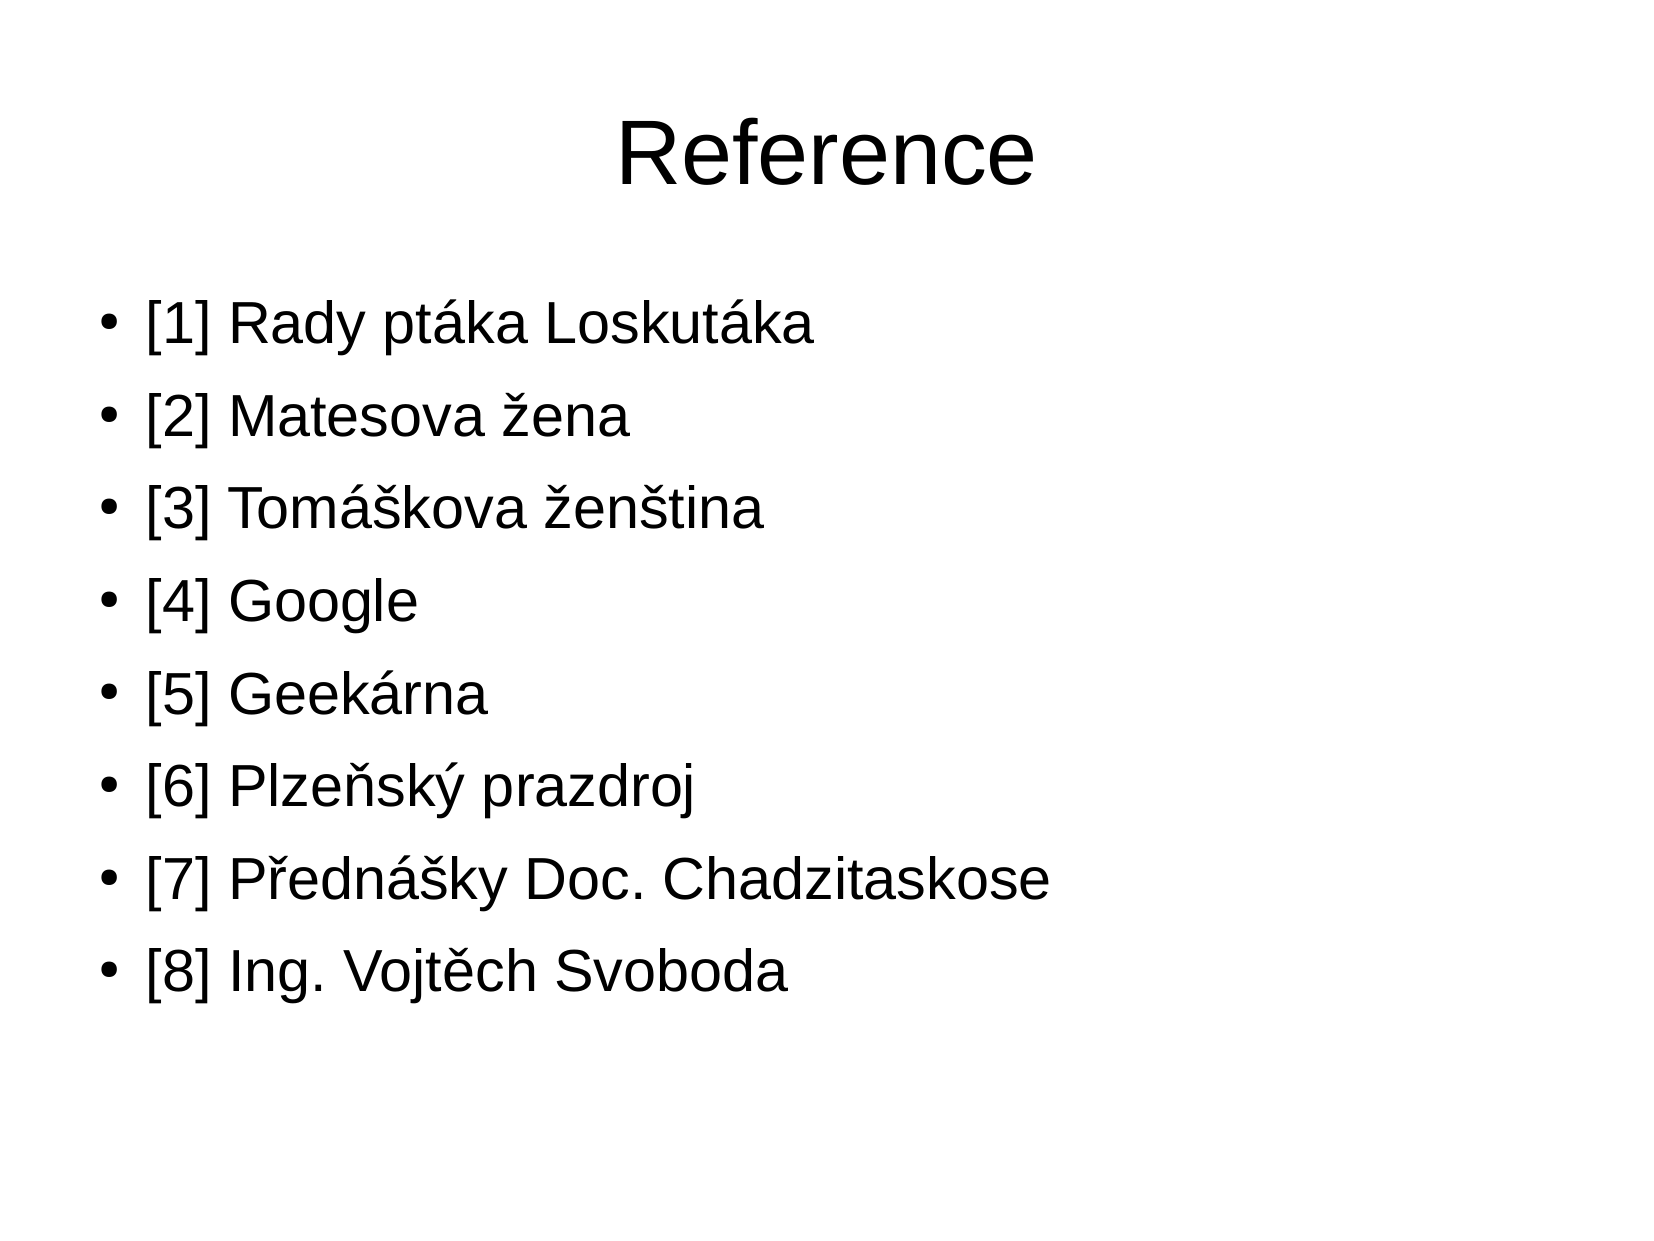

# Reference
[1] Rady ptáka Loskutáka
[2] Matesova žena
[3] Tomáškova ženština
[4] Google
[5] Geekárna
[6] Plzeňský prazdroj
[7] Přednášky Doc. Chadzitaskose
[8] Ing. Vojtěch Svoboda